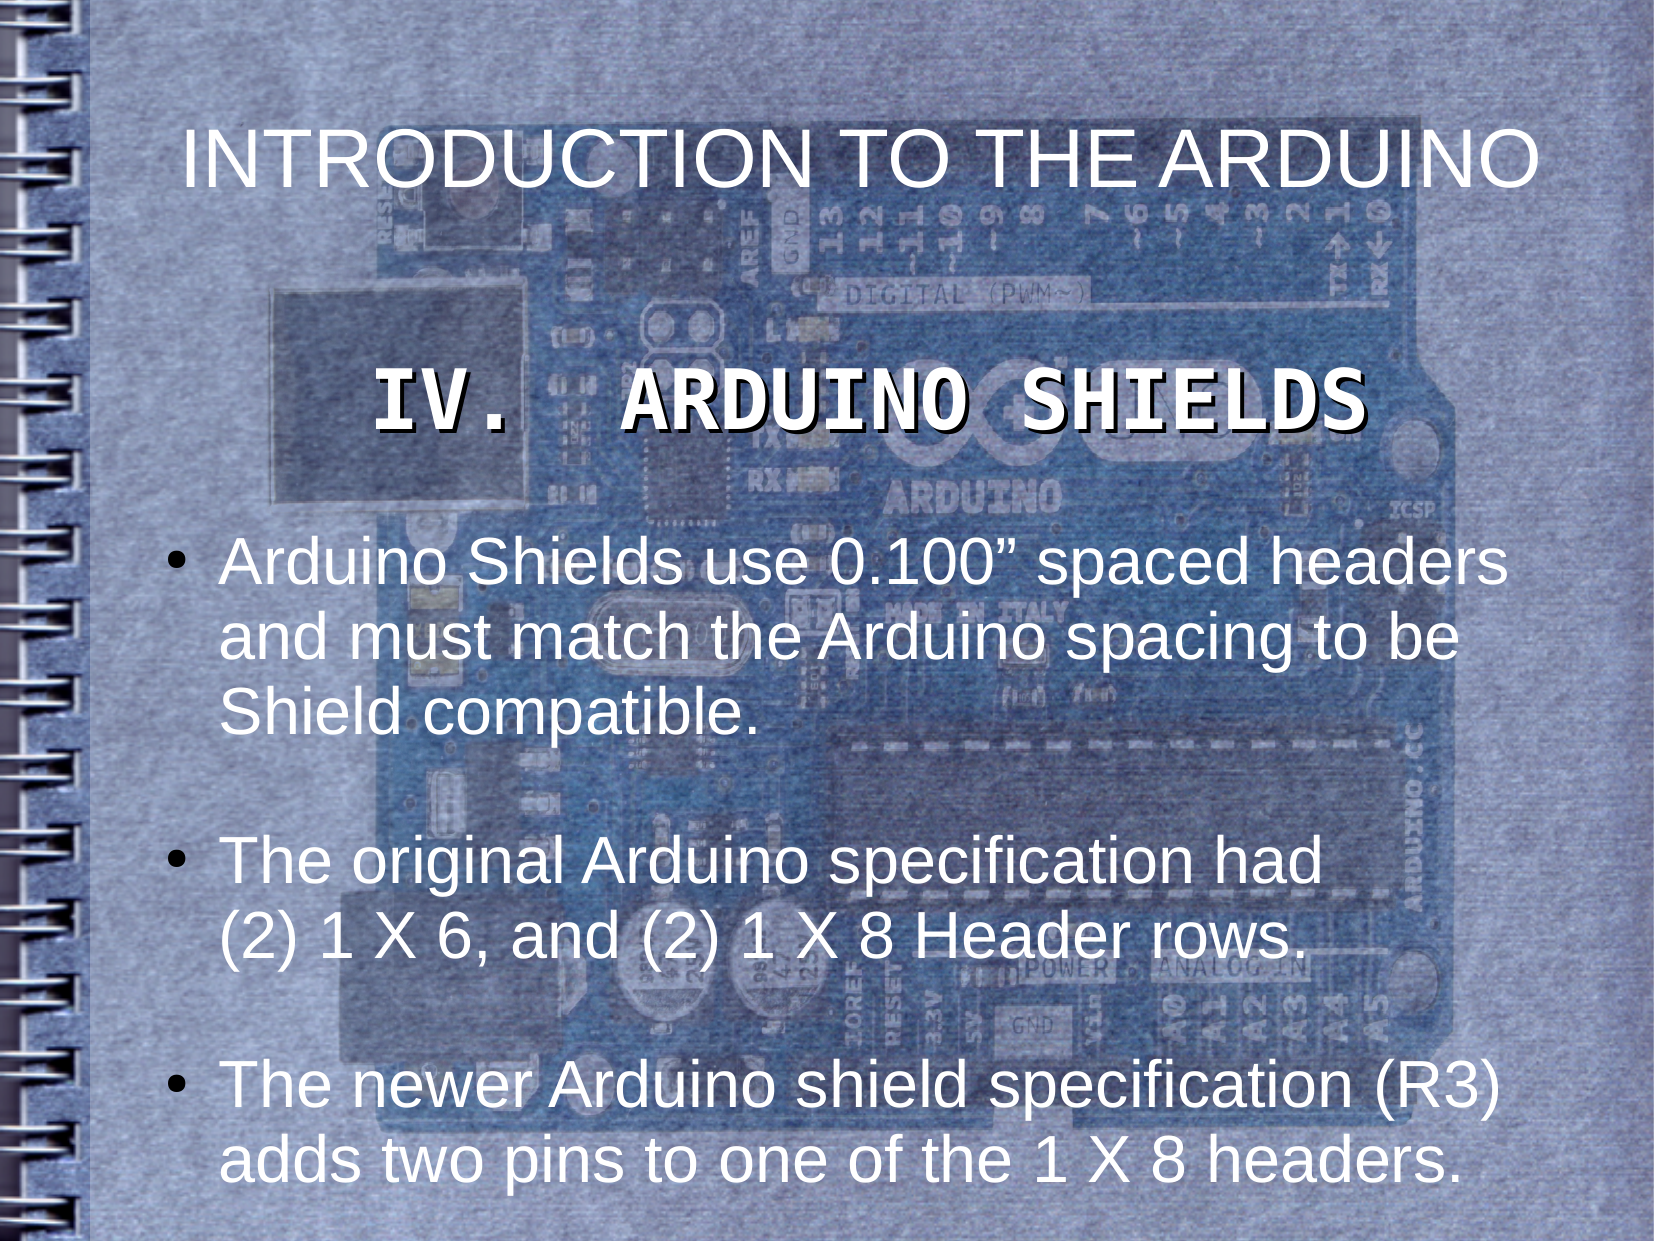

INTRODUCTION TO THE ARDUINO
IV. ARDUINO SHIELDS
 Arduino Shields use 0.100” spaced headers
 and must match the Arduino spacing to be
 Shield compatible.
 The original Arduino specification had
 (2) 1 X 6, and (2) 1 X 8 Header rows.
 The newer Arduino shield specification (R3)
 adds two pins to one of the 1 X 8 headers.